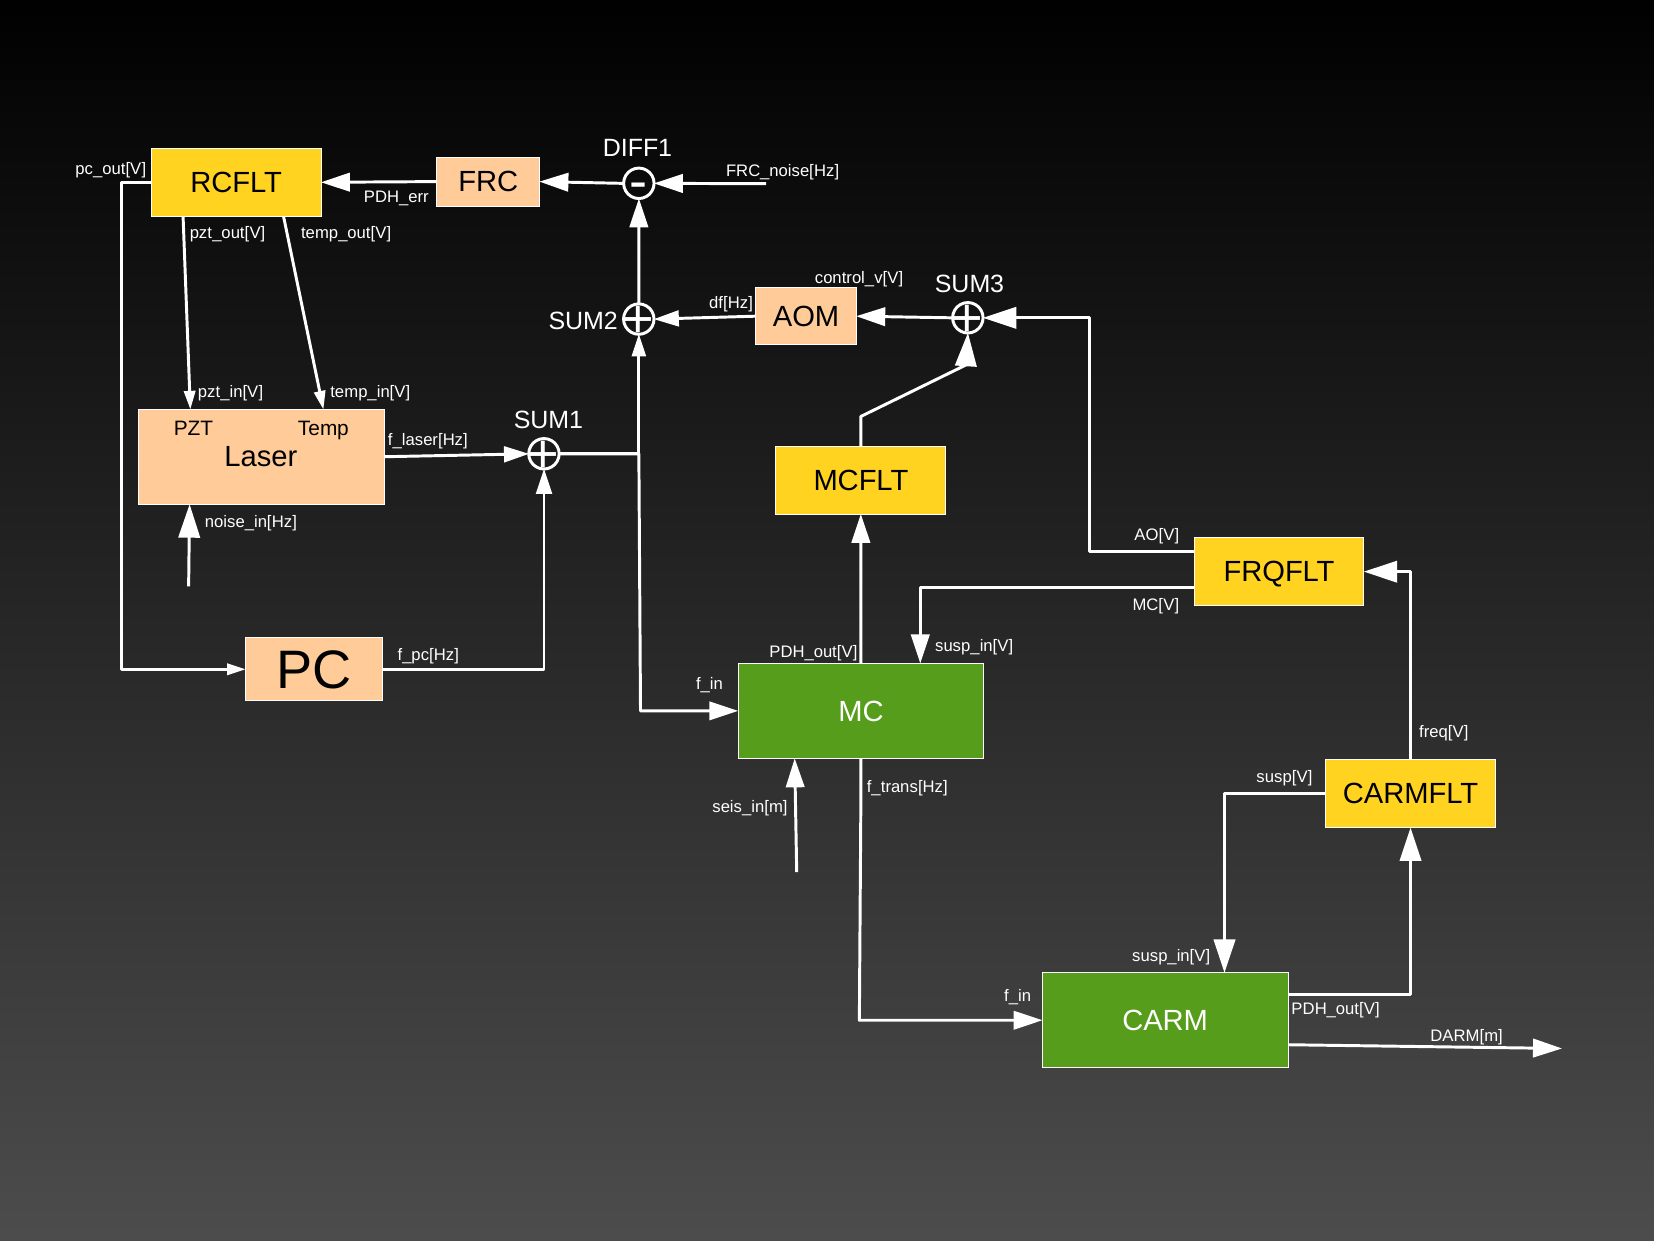

DIFF1
RCFLT
pc_out[V]
FRC_noise[Hz]
FRC
-
PDH_err
pzt_out[V]
temp_out[V]
control_v[V]
SUM3
df[Hz]
AOM
SUM2
+
+
temp_in[V]
pzt_in[V]
SUM1
Laser
PZT
Temp
f_laser[Hz]
+
MCFLT
noise_in[Hz]
AO[V]
FRQFLT
MC[V]
susp_in[V]
PDH_out[V]
PC
f_pc[Hz]
MC
f_in
freq[V]
CARMFLT
susp[V]
f_trans[Hz]
seis_in[m]
susp_in[V]
CARM
f_in
PDH_out[V]
DARM[m]